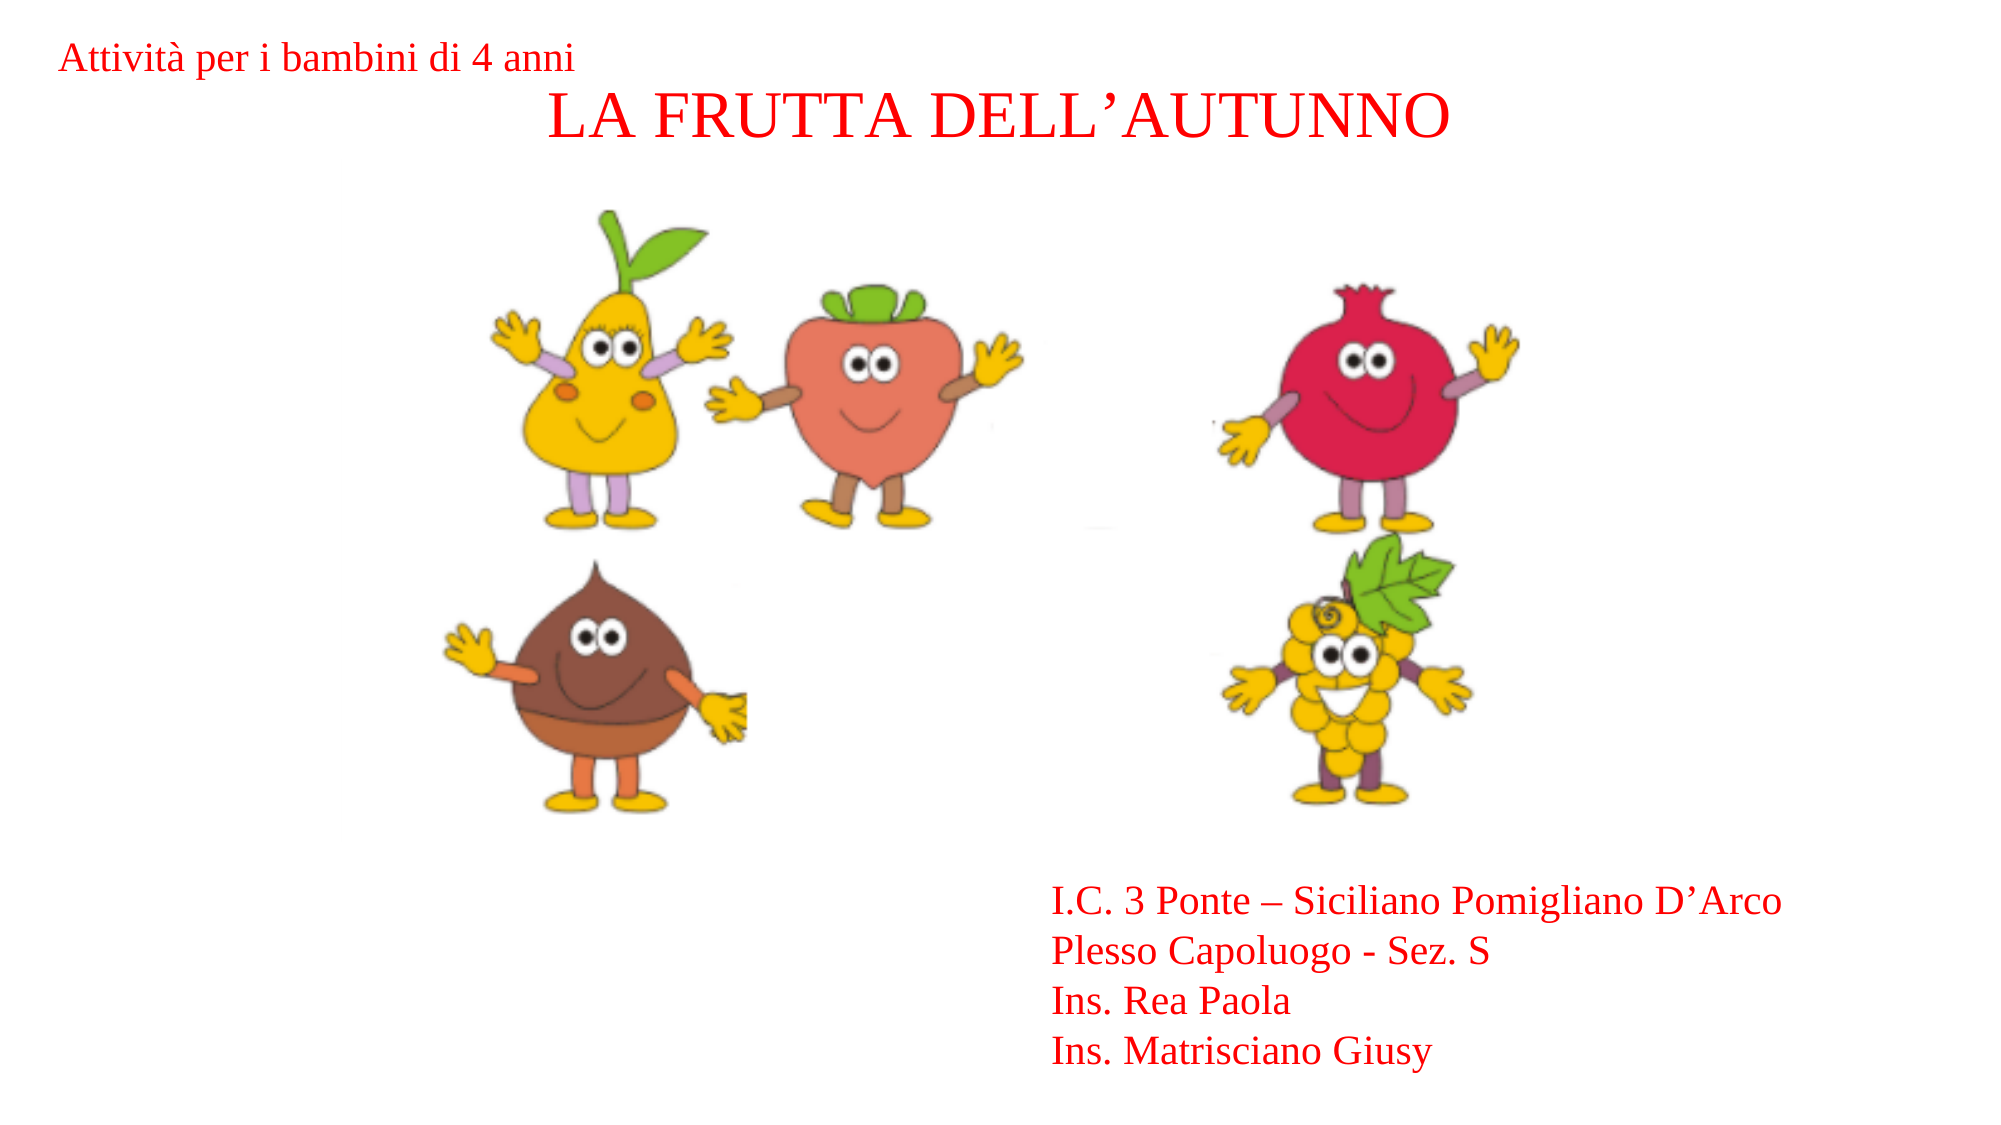

Attività per i bambini di 4 anni
LA FRUTTA DELL’AUTUNNO
I.C. 3 Ponte – Siciliano Pomigliano D’Arco
Plesso Capoluogo - Sez. S
Ins. Rea Paola
Ins. Matrisciano Giusy